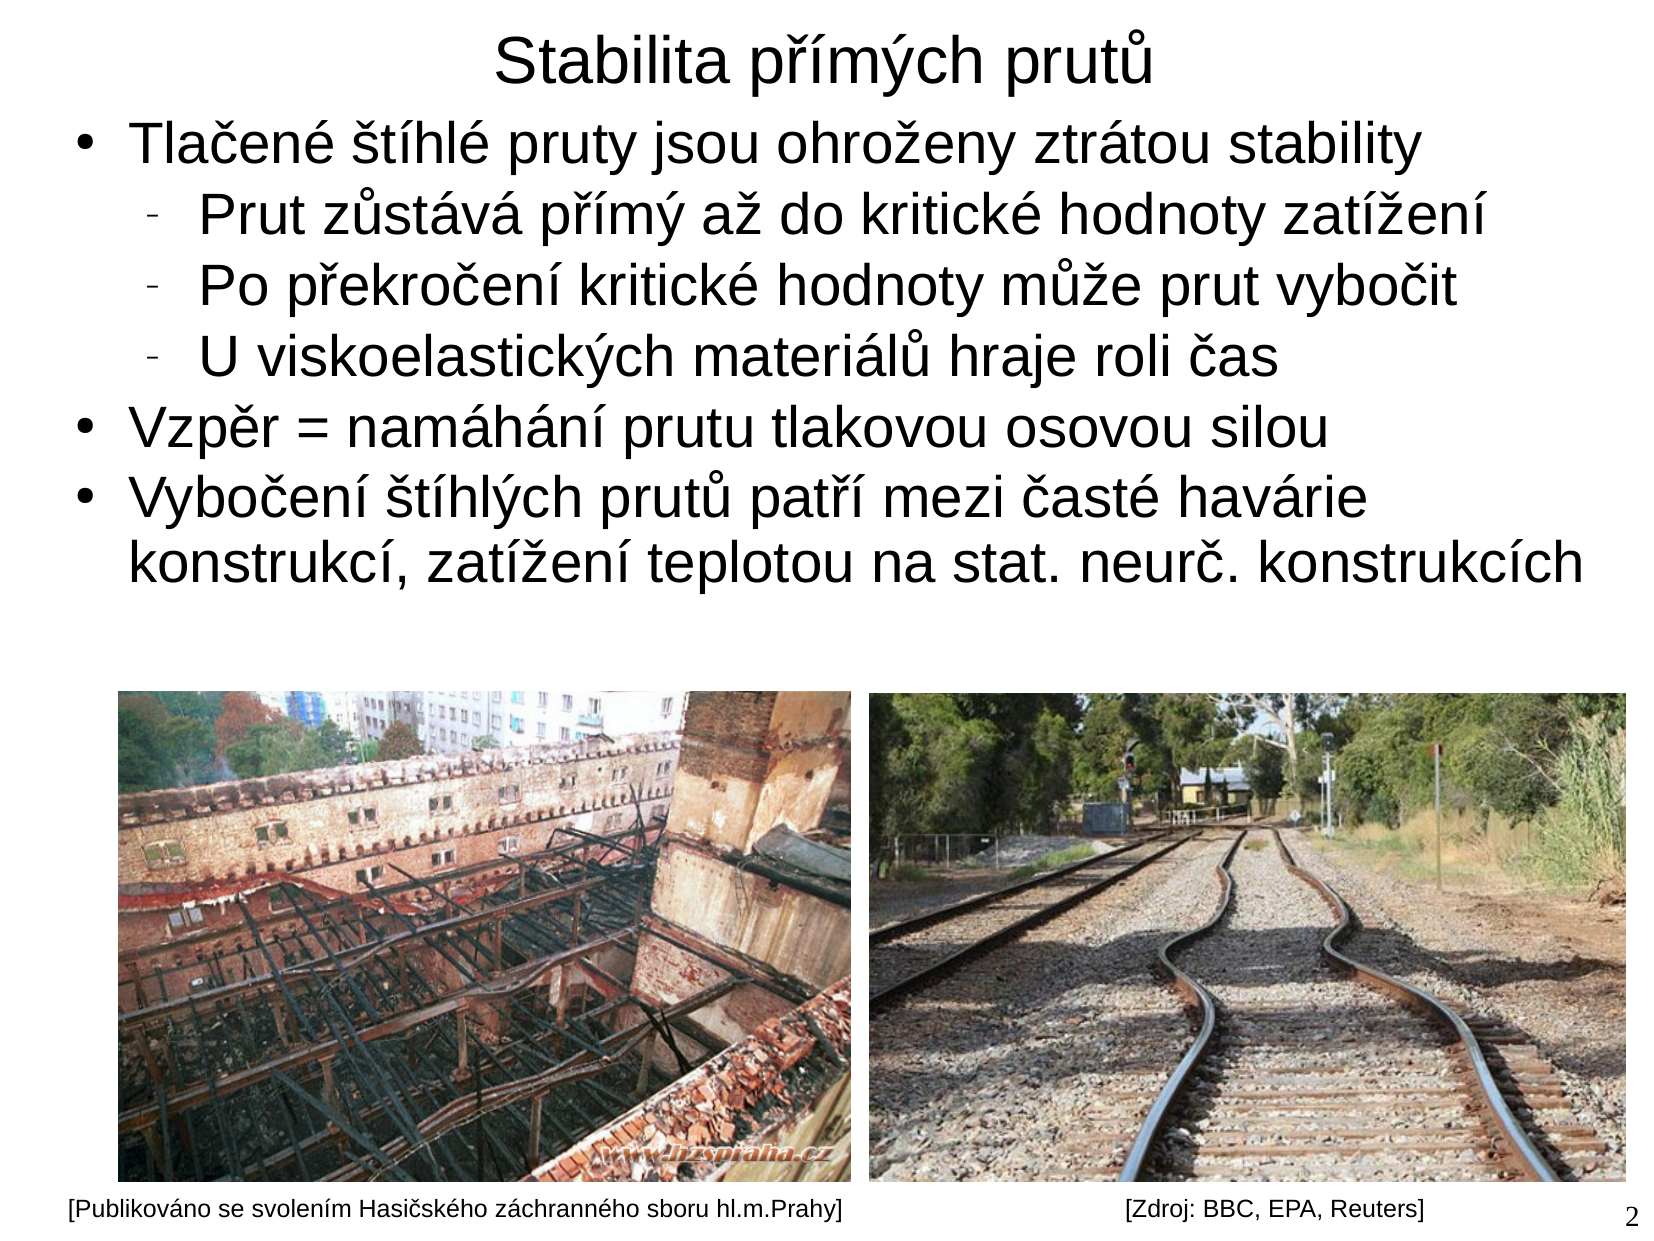

# Stabilita přímých prutů
Tlačené štíhlé pruty jsou ohroženy ztrátou stability
Prut zůstává přímý až do kritické hodnoty zatížení
Po překročení kritické hodnoty může prut vybočit
U viskoelastických materiálů hraje roli čas
Vzpěr = namáhání prutu tlakovou osovou silou
Vybočení štíhlých prutů patří mezi časté havárie konstrukcí, zatížení teplotou na stat. neurč. konstrukcích
[Publikováno se svolením Hasičského záchranného sboru hl.m.Prahy]
[Zdroj: BBC, EPA, Reuters]
2